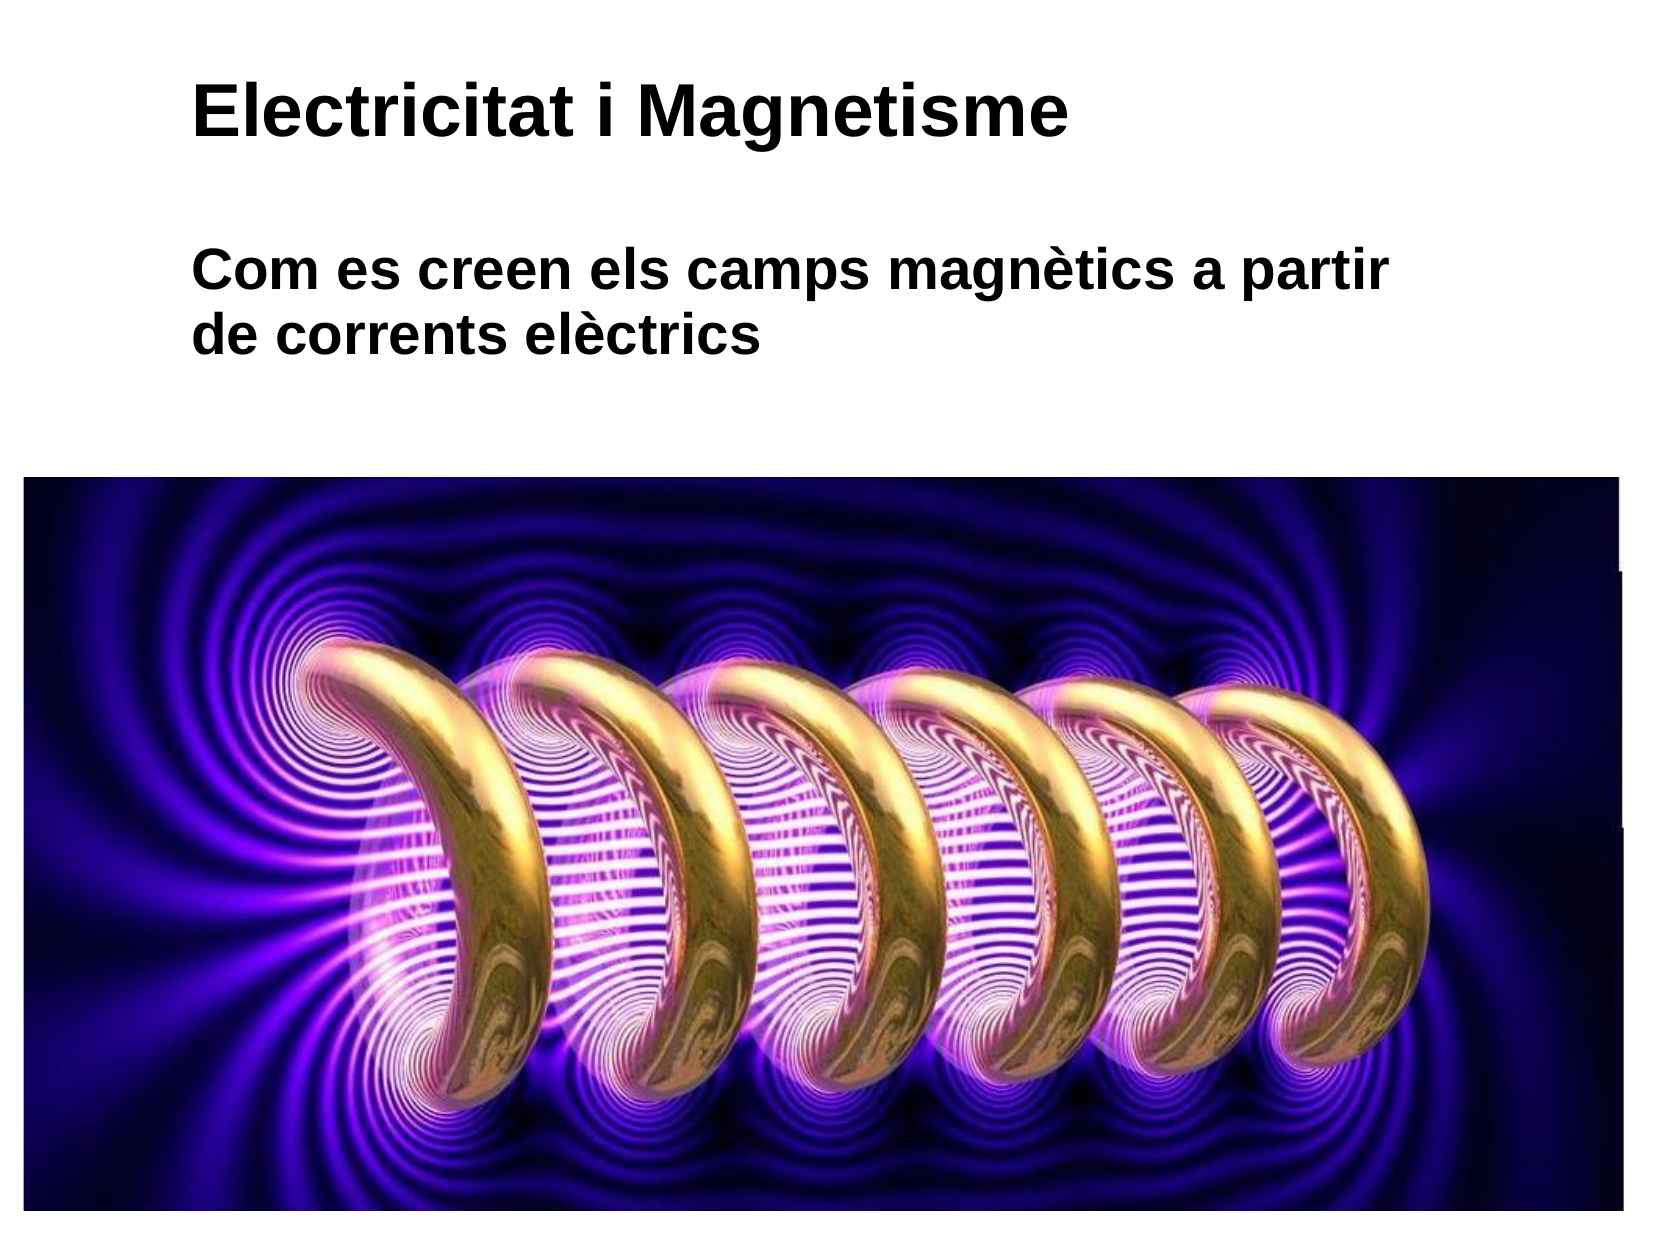

Electricitat i Magnetisme
Com es creen els camps magnètics a partir de corrents elèctrics
1